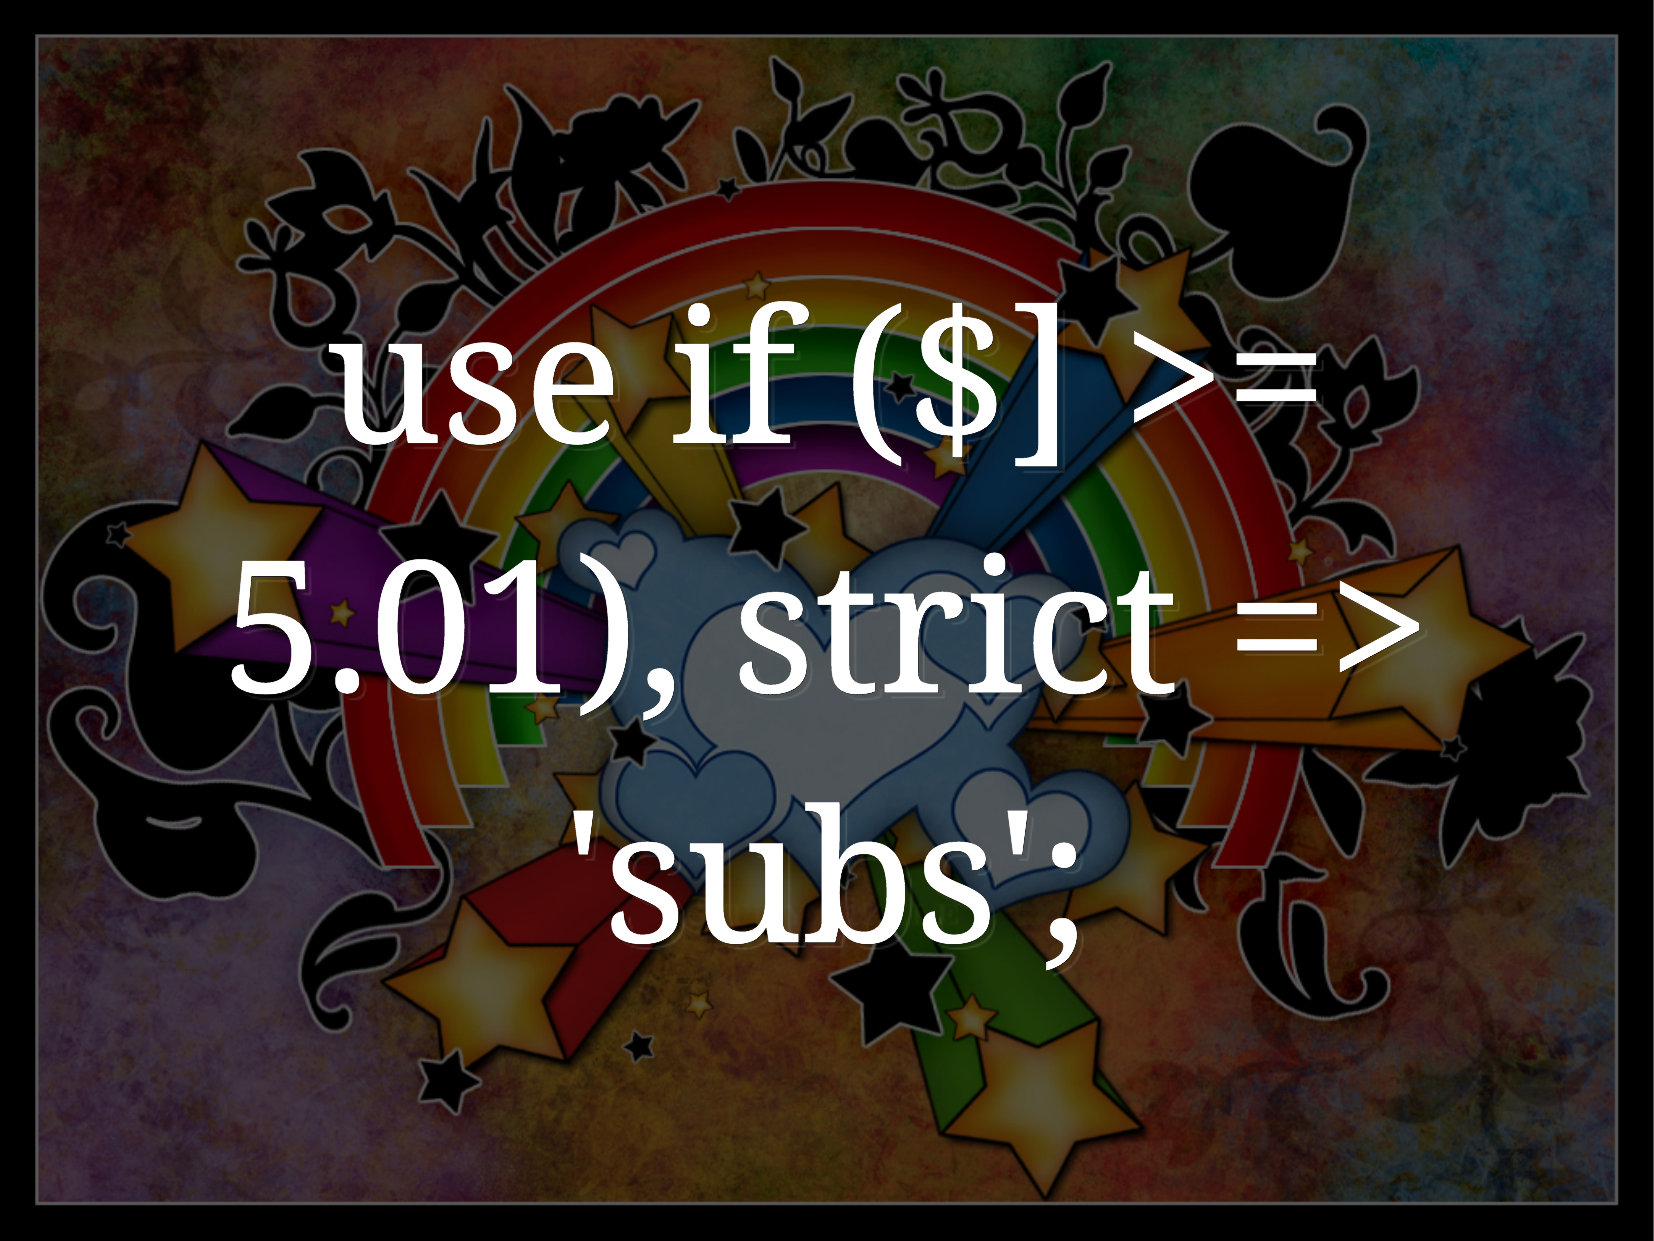

use if ($] >= 5.01), strict => 'subs';
#